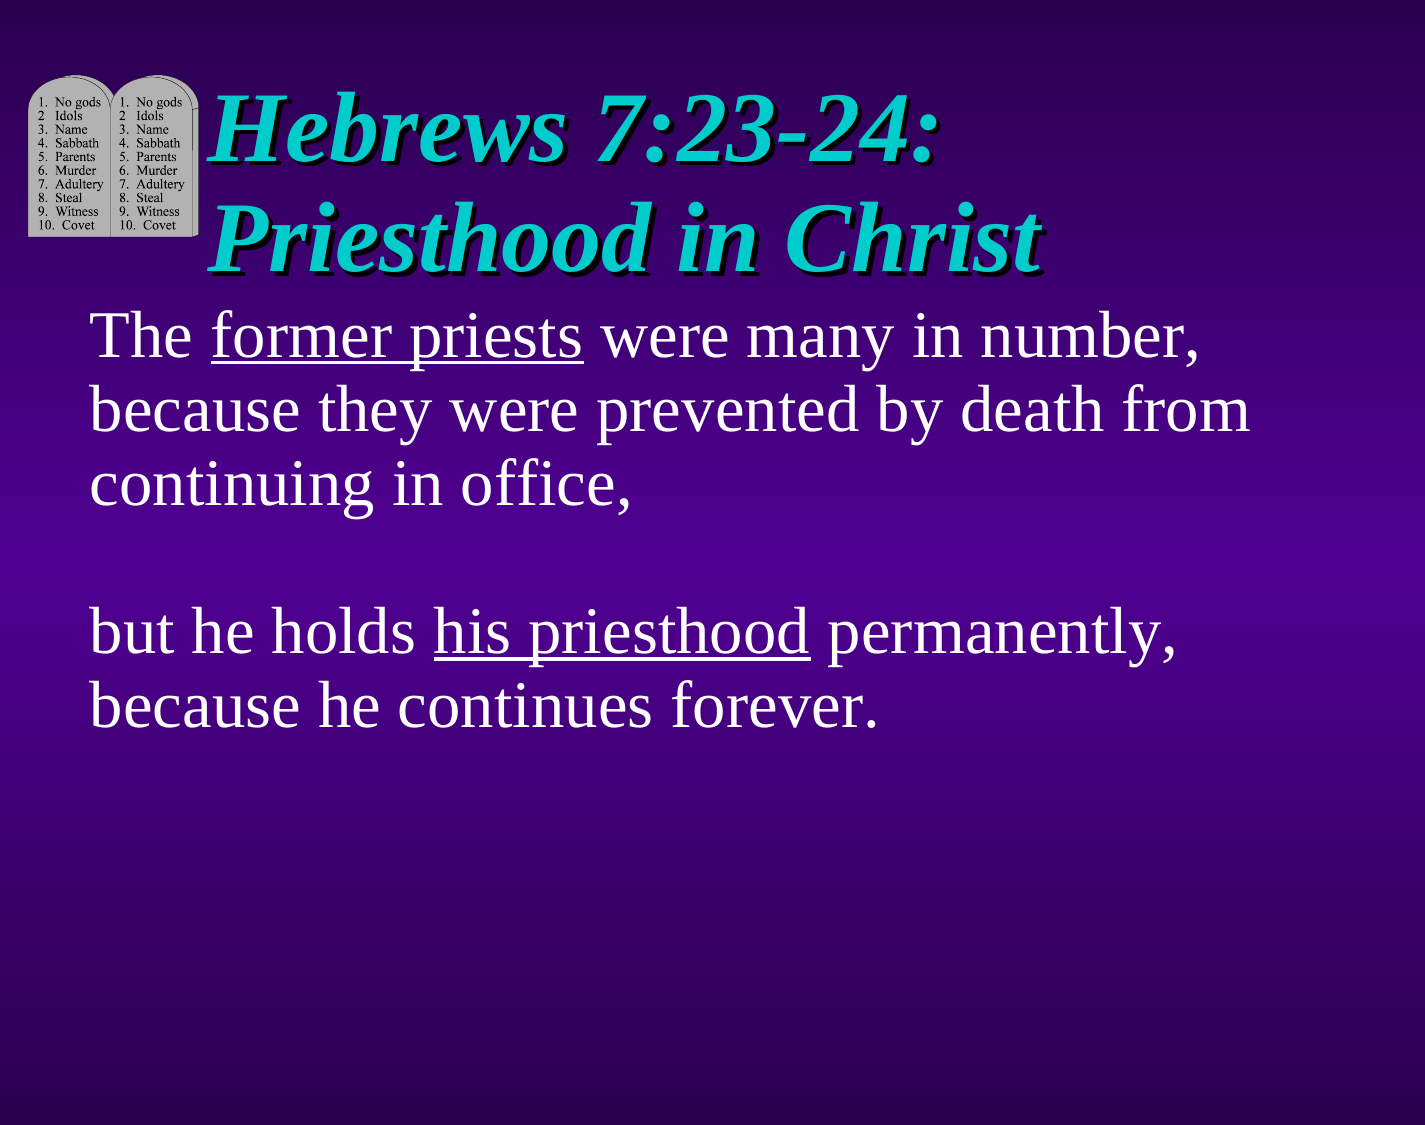

# Hebrews 7:23-24: Priesthood in Christ
The former priests were many in number, because they were prevented by death from continuing in office,
but he holds his priesthood permanently, because he continues forever.